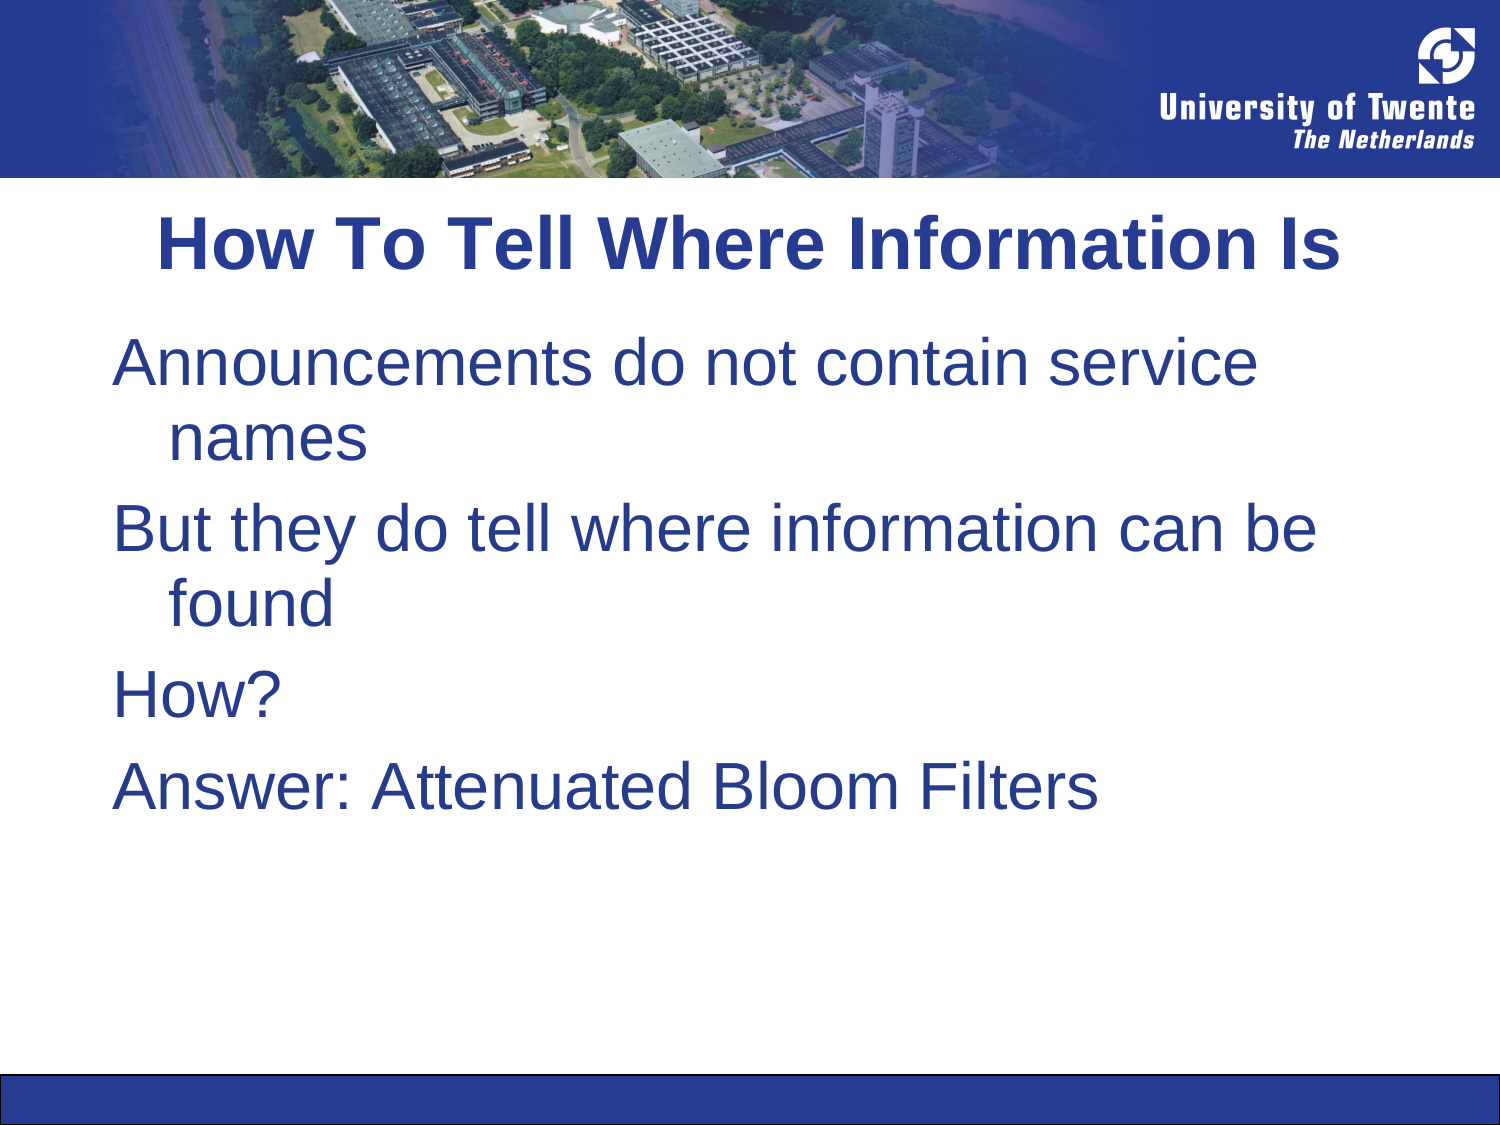

# How To Tell Where Information Is
Announcements do not contain service names
But they do tell where information can be found
How?
Answer: Attenuated Bloom Filters